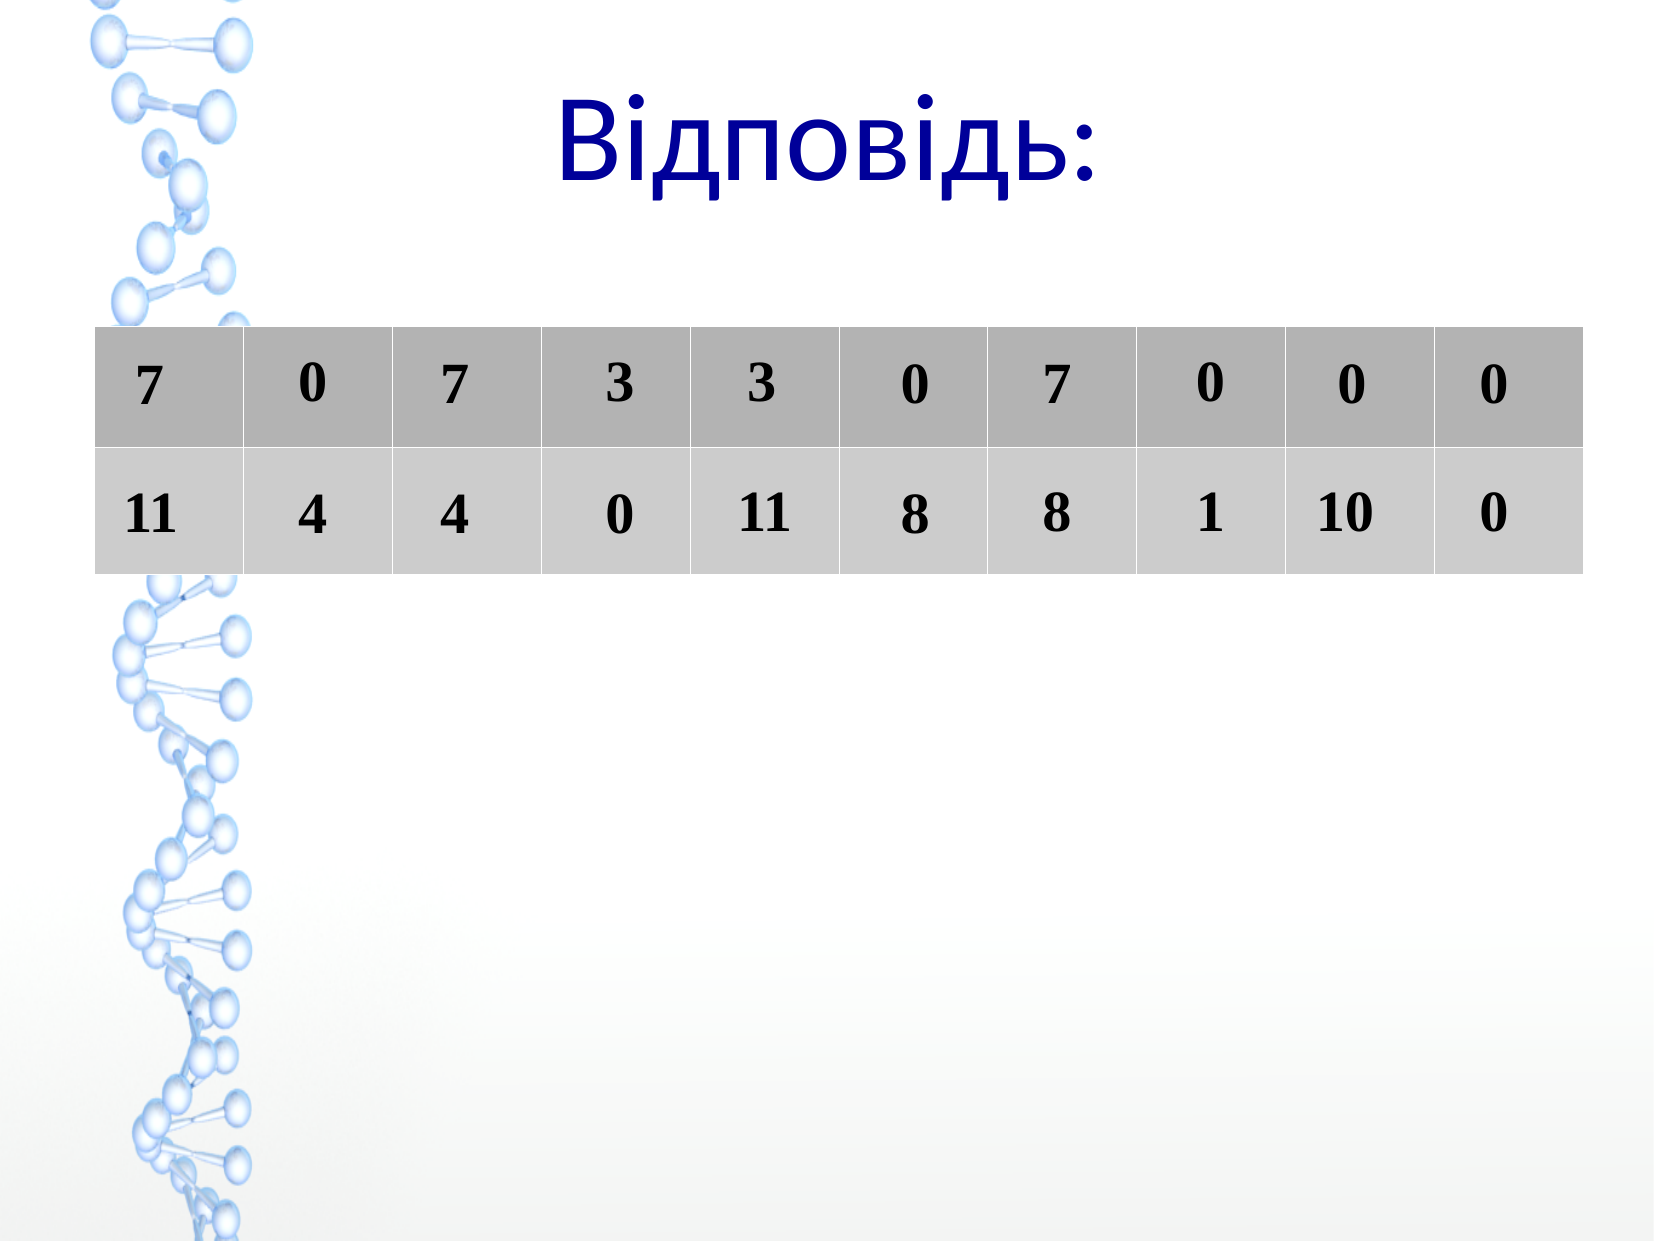

# Відповідь:
| | | | | | | | | | |
| --- | --- | --- | --- | --- | --- | --- | --- | --- | --- |
| | | | | | | | | | |
0
3
3
0
7
0
7
0
0
7
11
8
1
10
0
11
4
4
0
8